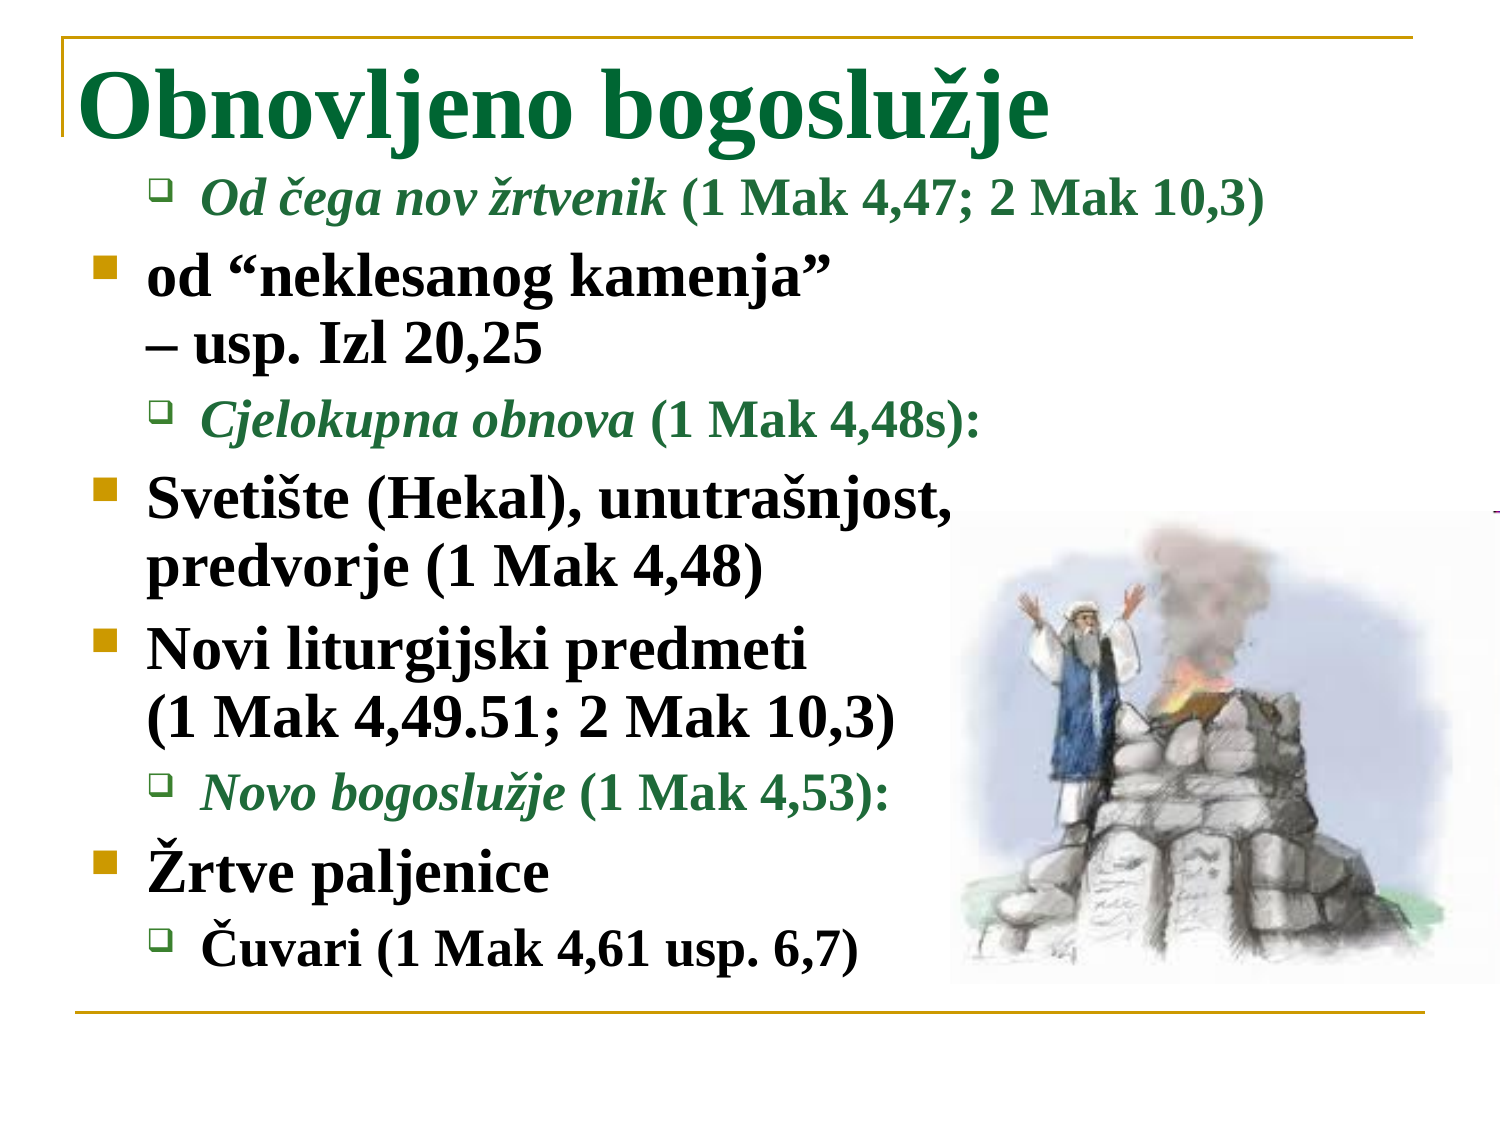

# Obnovljeno bogoslužje
Od čega nov žrtvenik (1 Mak 4,47; 2 Mak 10,3)
od “neklesanog kamenja”
– usp. Izl 20,25
Cjelokupna obnova (1 Mak 4,48s):
Svetište (Hekal), unutrašnjost,
predvorje (1 Mak 4,48)
Novi liturgijski predmeti
(1 Mak 4,49.51; 2 Mak 10,3)
Novo bogoslužje (1 Mak 4,53):
Žrtve paljenice
Čuvari (1 Mak 4,61 usp. 6,7)